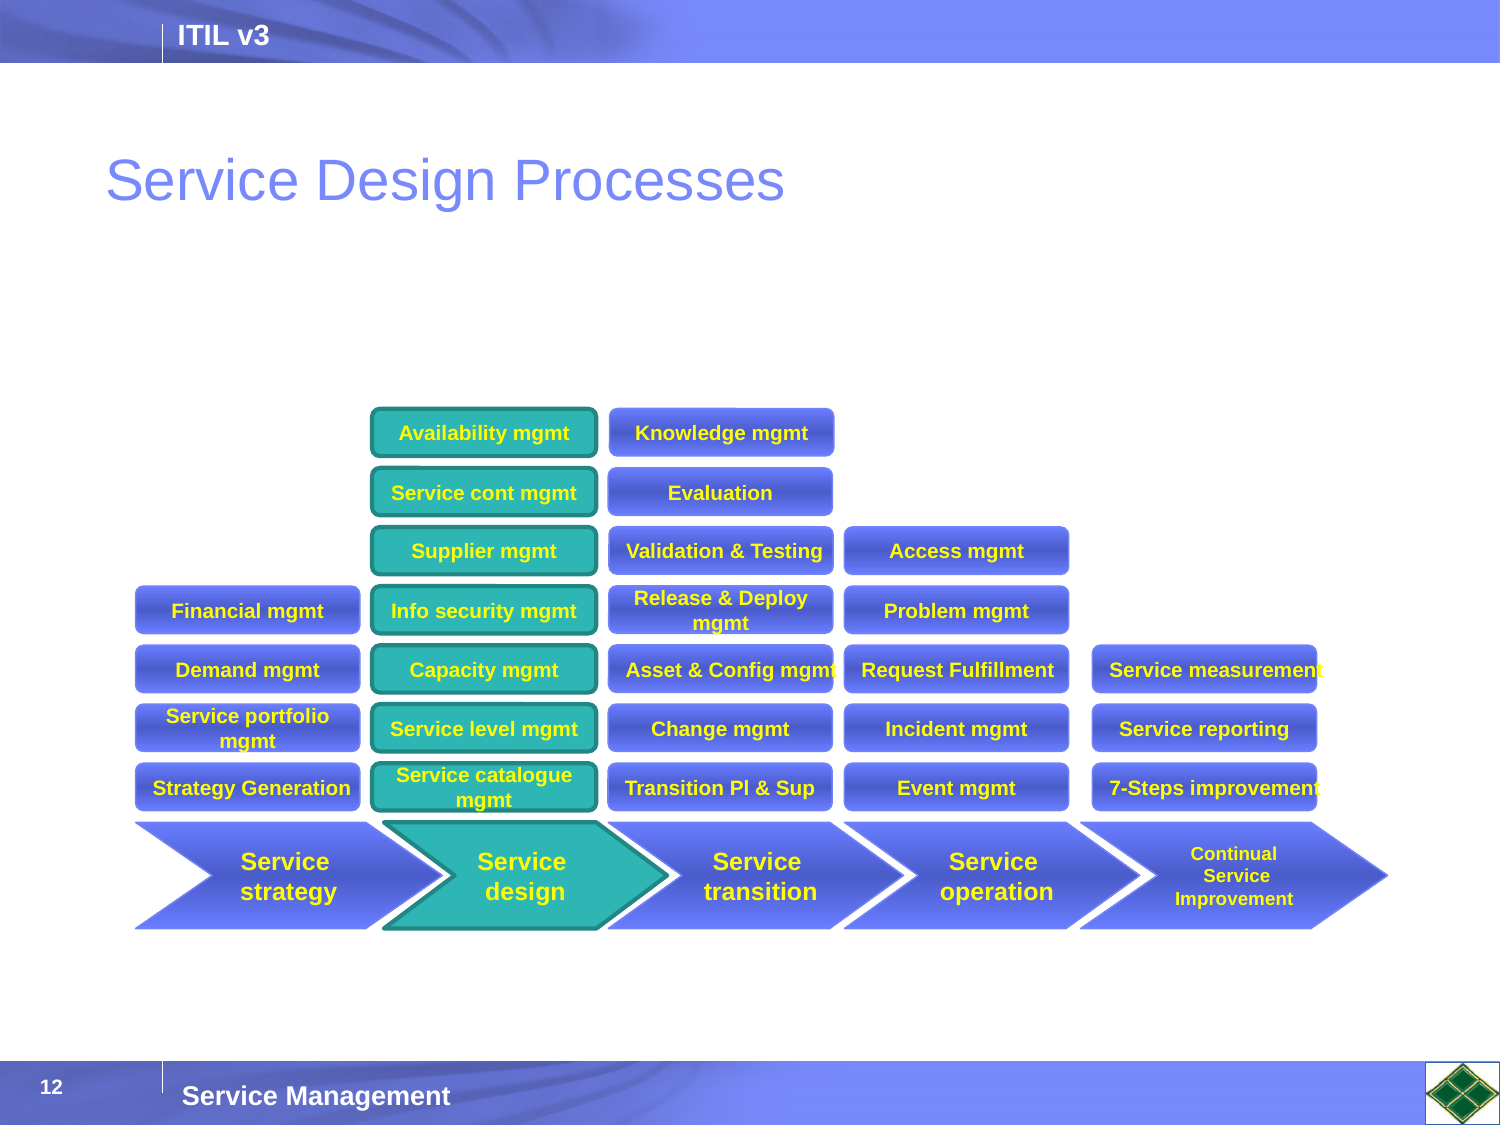

Service Design Processes
Knowledge mgmt
Availability mgmt
Service cont mgmt
Evaluation
Validation & Testing
Supplier mgmt
Access mgmt
Release & Deploy mgmt
Financial mgmt
Info security mgmt
Problem mgmt
Asset & Config mgmt
Demand mgmt
Capacity mgmt
Request Fulfillment
Service measurement
Service portfolio mgmt
Service level mgmt
Change mgmt
Incident mgmt
Service reporting
Strategy Generation
Service catalogue mgmt
Transition Pl & Sup
Event mgmt
7-Steps improvement
Service
strategy
Service
design
Service
 transition
Service
 operation
Continual
 Service
Improvement